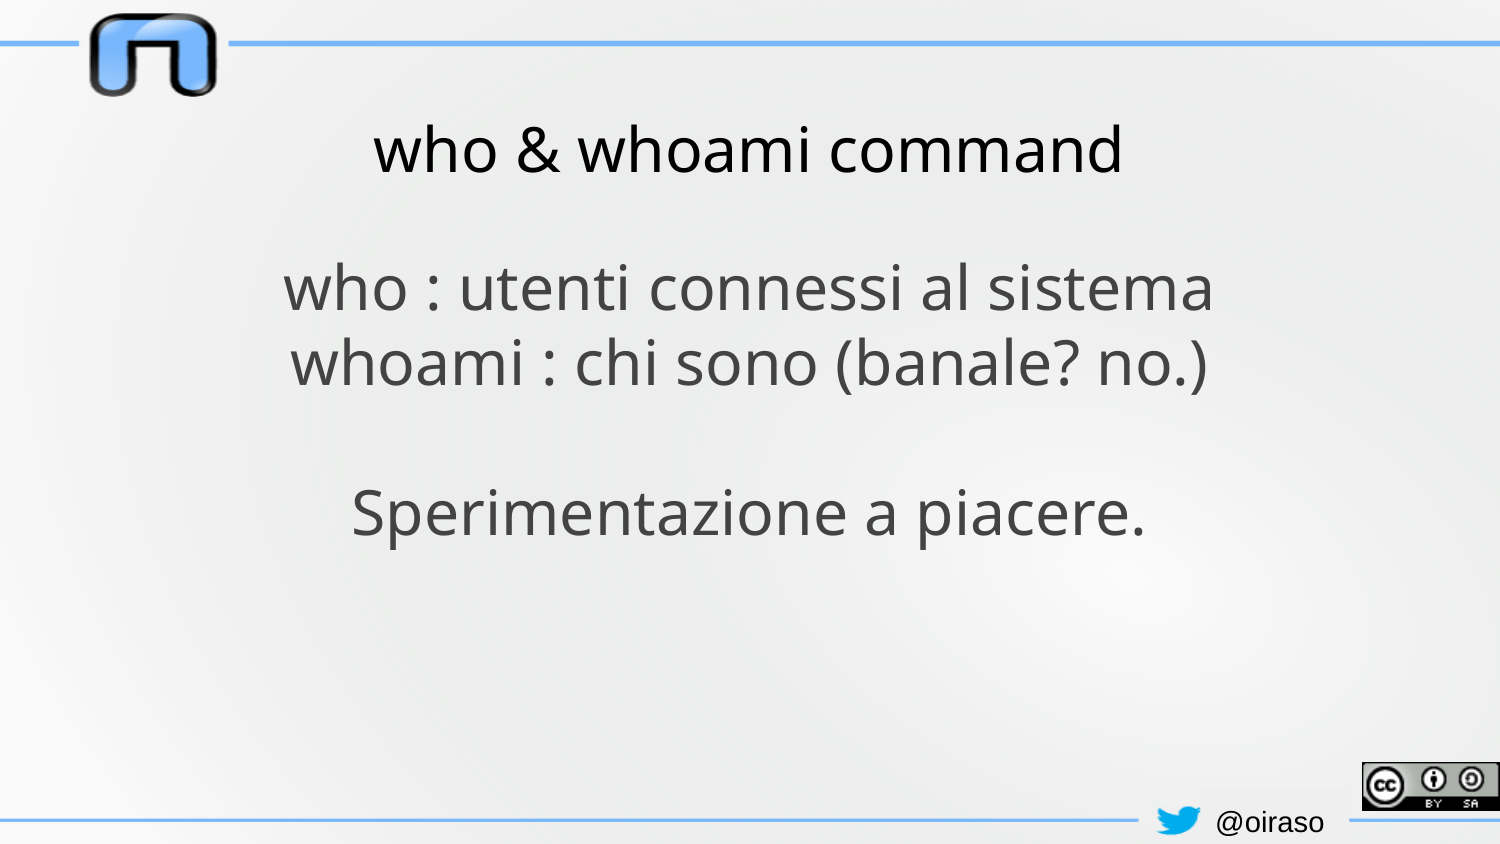

who & whoami command
# who : utenti connessi al sistema
whoami : chi sono (banale? no.)
Sperimentazione a piacere.
@oirasor